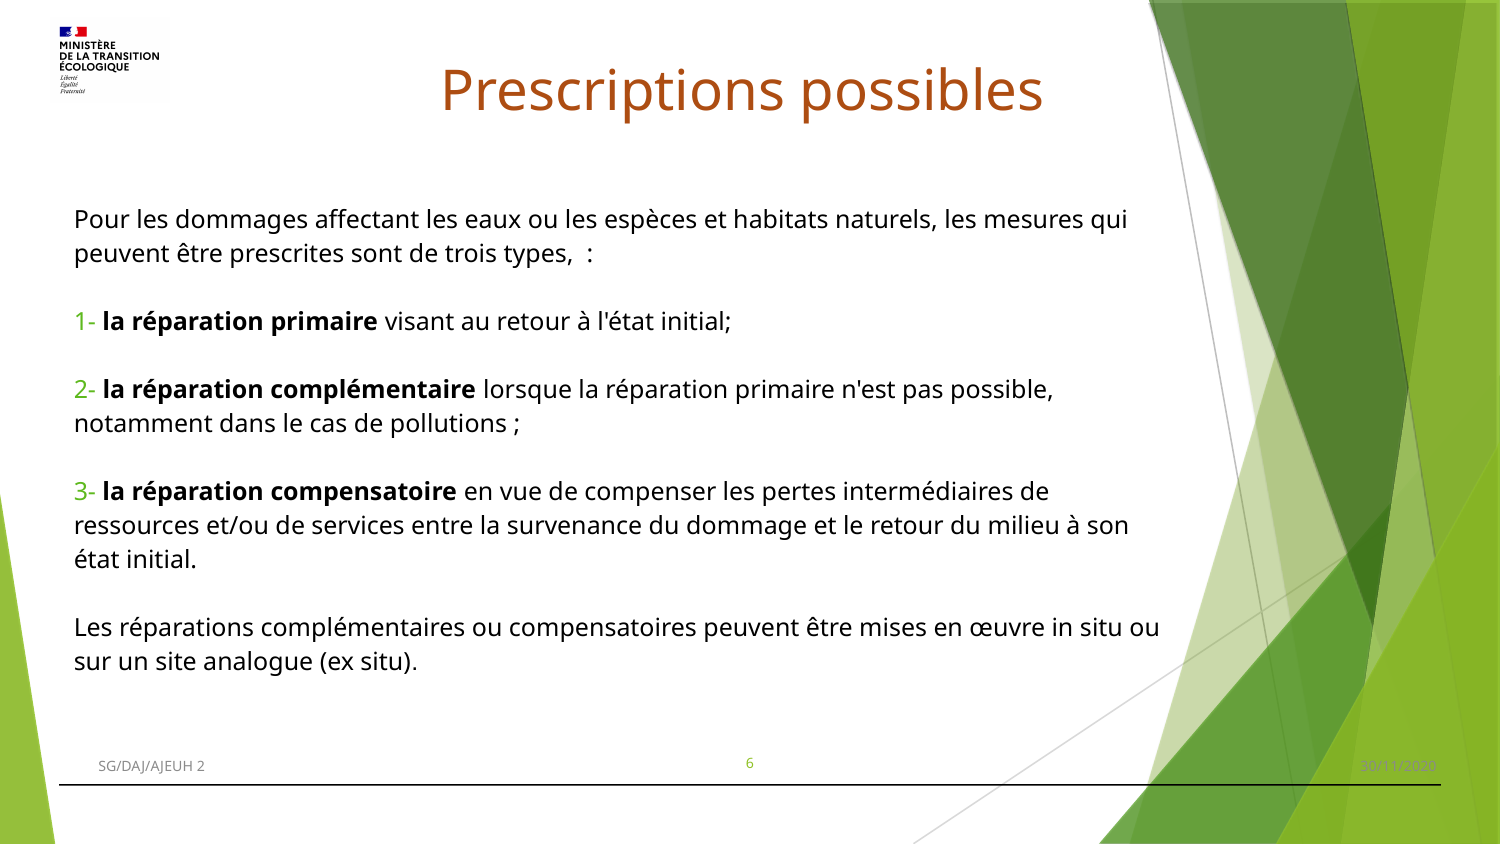

# Prescriptions possibles
Pour les dommages affectant les eaux ou les espèces et habitats naturels, les mesures qui peuvent être prescrites sont de trois types, :
1- la réparation primaire visant au retour à l'état initial;
2- la réparation complémentaire lorsque la réparation primaire n'est pas possible, notamment dans le cas de pollutions ;
3- la réparation compensatoire en vue de compenser les pertes intermédiaires de ressources et/ou de services entre la survenance du dommage et le retour du milieu à son état initial.
Les réparations complémentaires ou compensatoires peuvent être mises en œuvre in situ ou sur un site analogue (ex situ).
SG/DAJ/AJEUH 2
30/11/2020